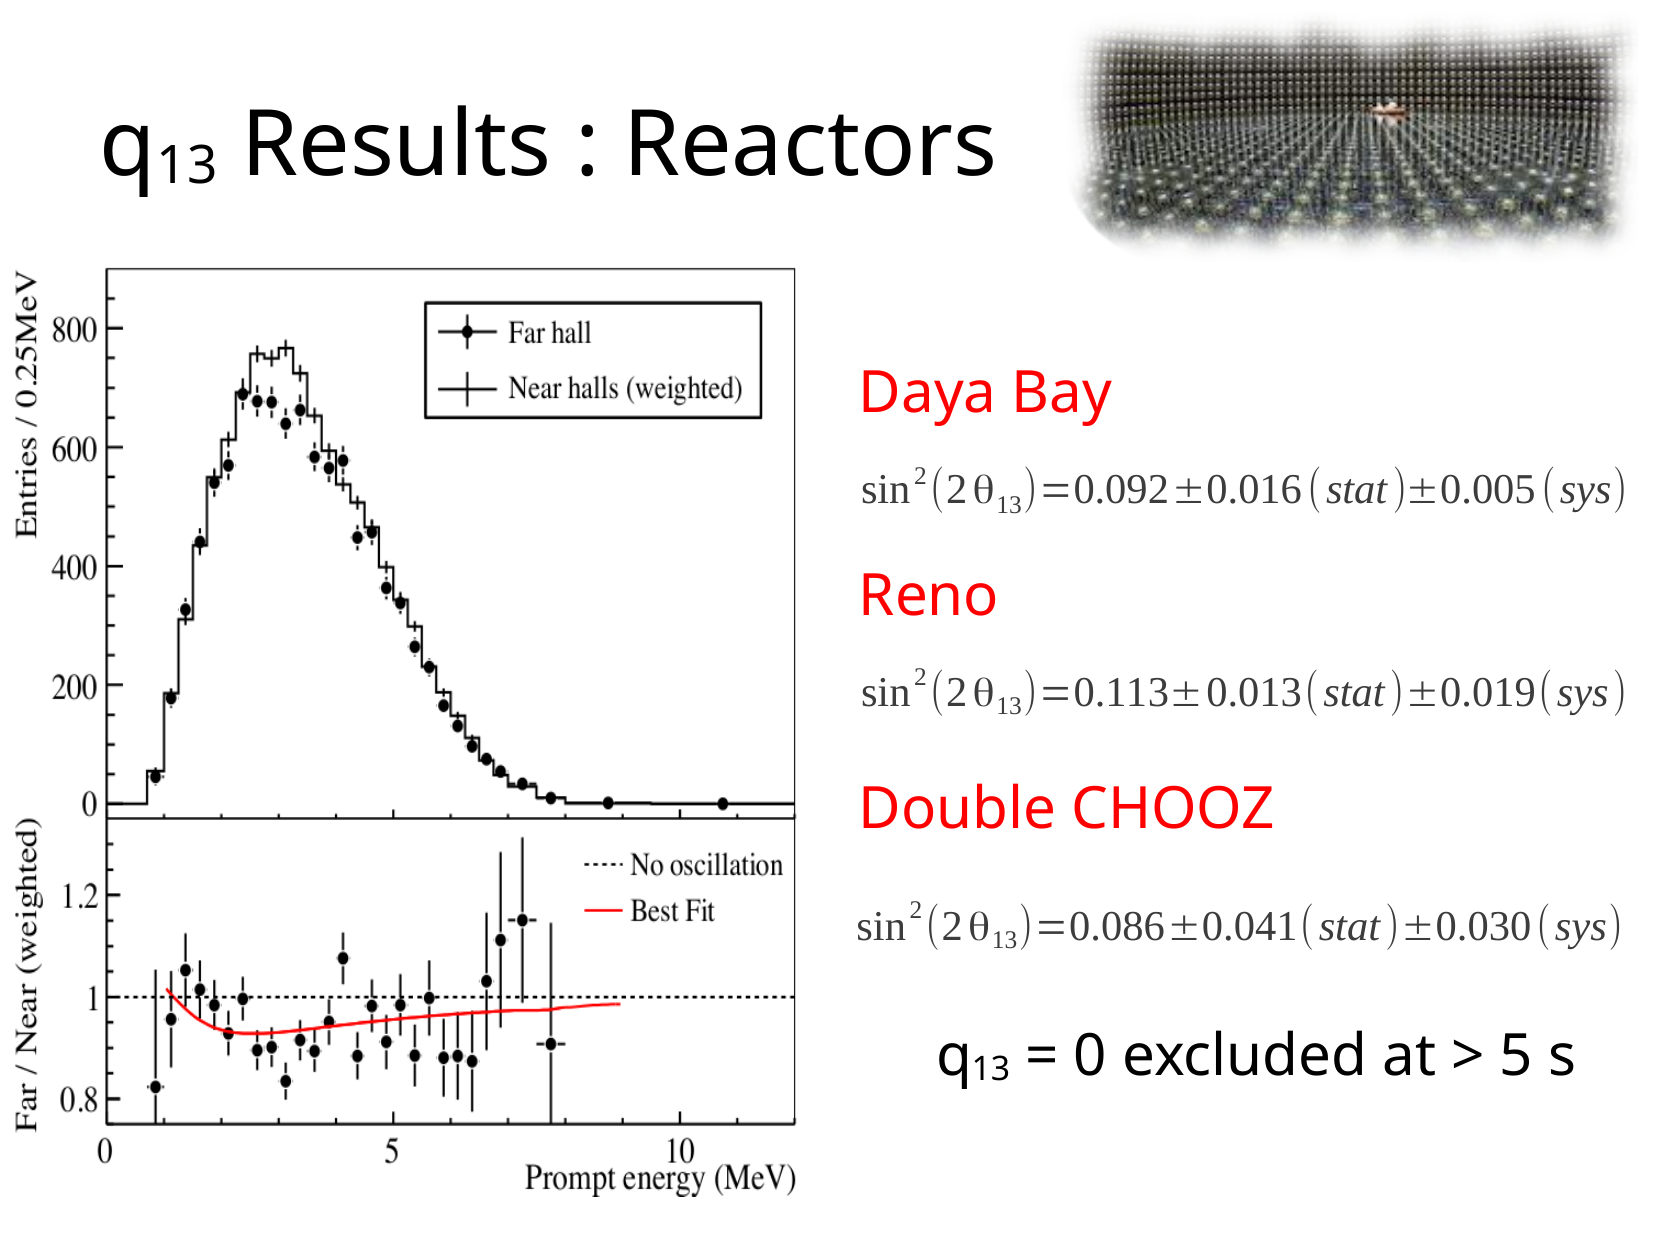

# q13 Results : Reactors
Daya Bay
Reno
Double CHOOZ
q13 = 0 excluded at > 5 s